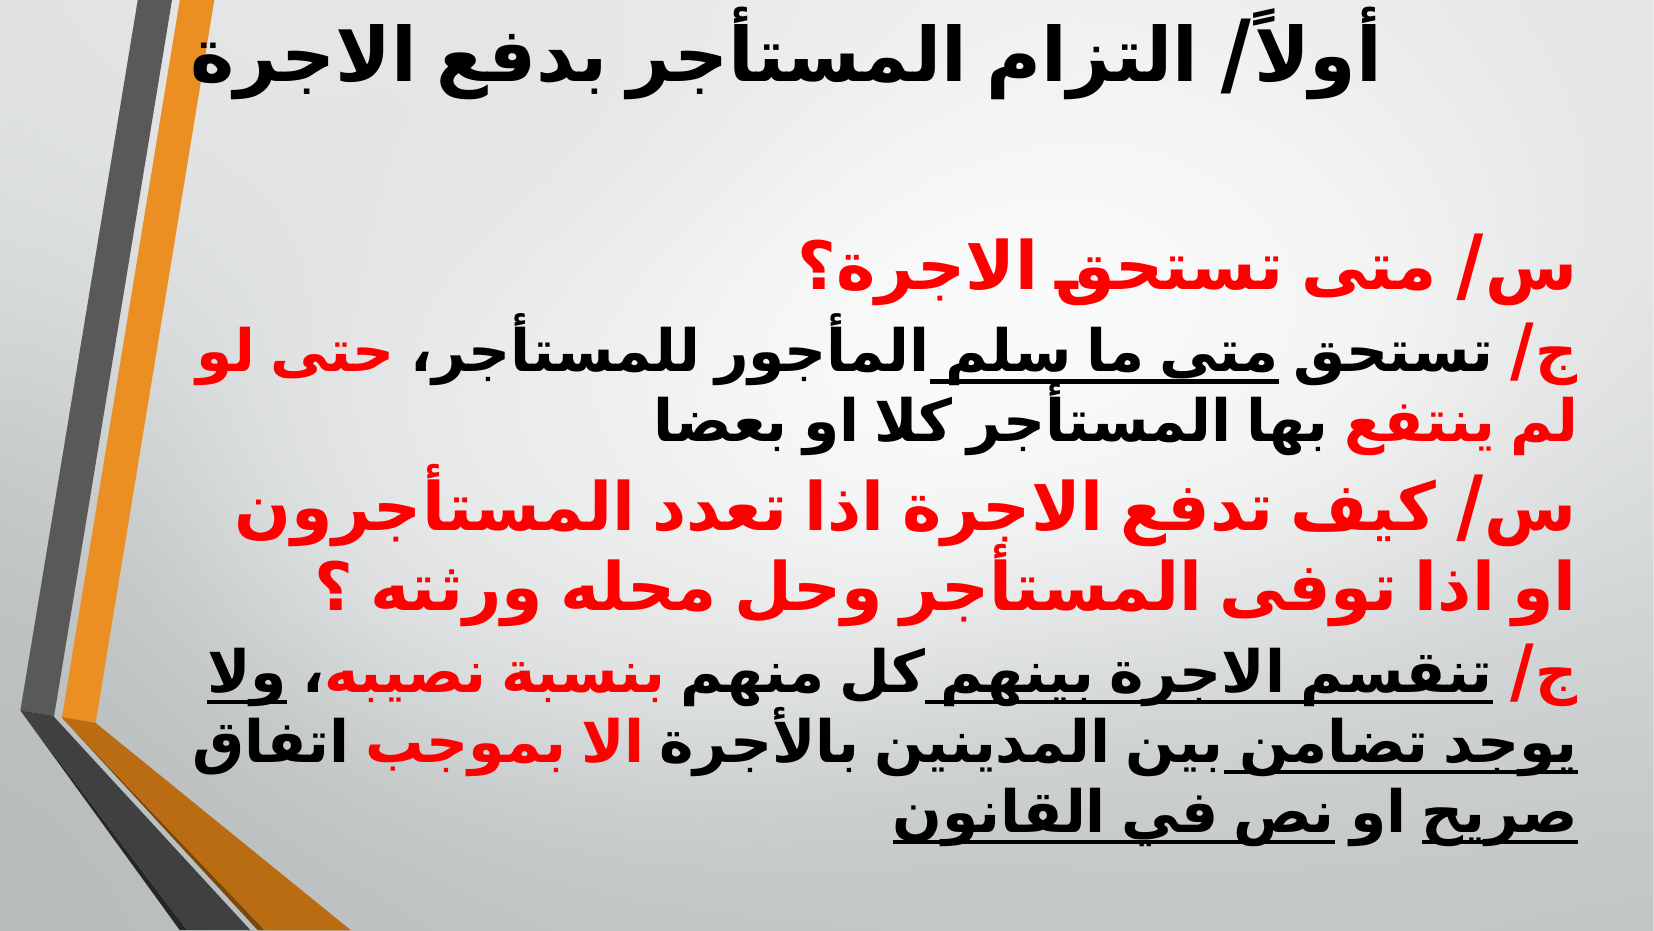

# أولاً/ التزام المستأجر بدفع الاجرة
س/ متى تستحق الاجرة؟
ج/ تستحق متى ما سلم المأجور للمستأجر، حتى لو لم ينتفع بها المستأجر كلا او بعضا
س/ كيف تدفع الاجرة اذا تعدد المستأجرون او اذا توفى المستأجر وحل محله ورثته ؟
ج/ تنقسم الاجرة بينهم كل منهم بنسبة نصيبه، ولا يوجد تضامن بين المدينين بالأجرة الا بموجب اتفاق صريح او نص في القانون